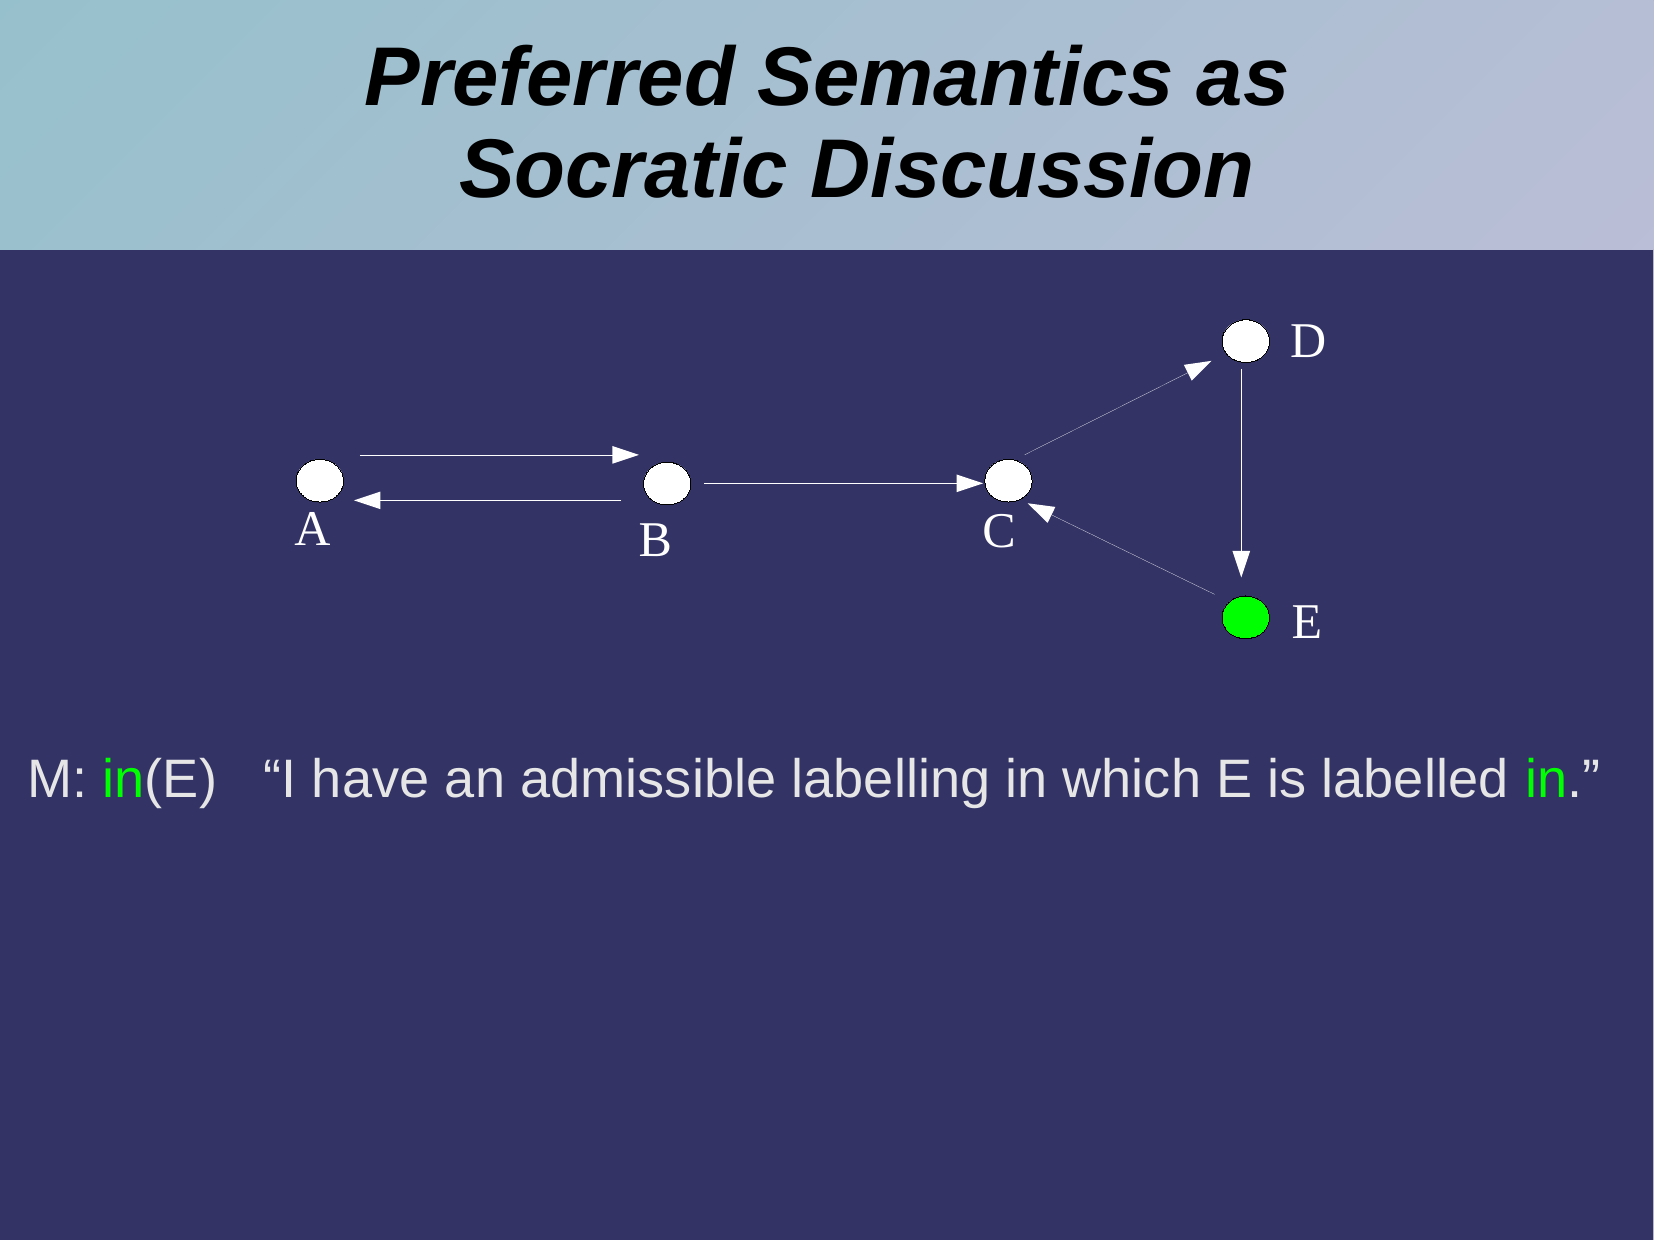

# Preferred Semantics as Socratic Discussion
D
A
C
B
E
M: in(E) 	“I have an admissible labelling in which E is labelled in.”